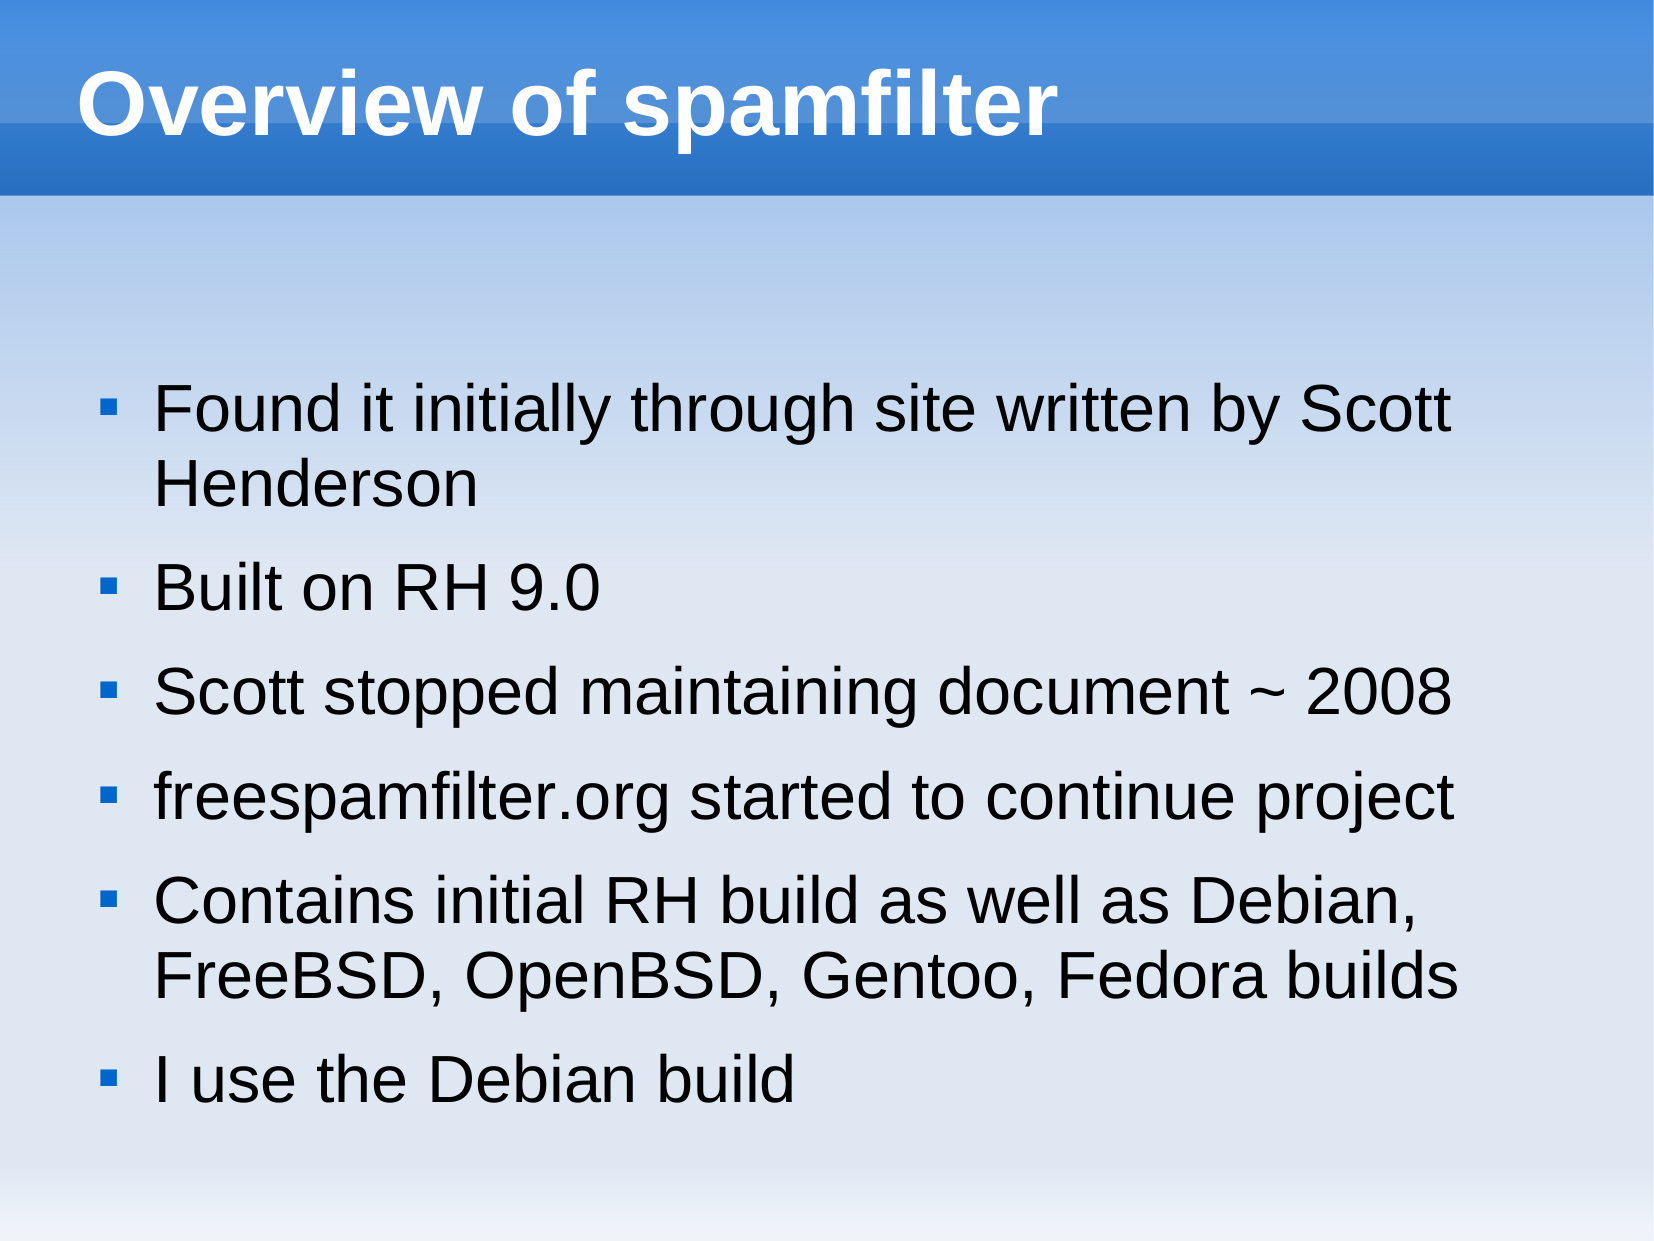

# Overview of spamfilter
Found it initially through site written by Scott Henderson
Built on RH 9.0
Scott stopped maintaining document ~ 2008
freespamfilter.org started to continue project
Contains initial RH build as well as Debian, FreeBSD, OpenBSD, Gentoo, Fedora builds
I use the Debian build